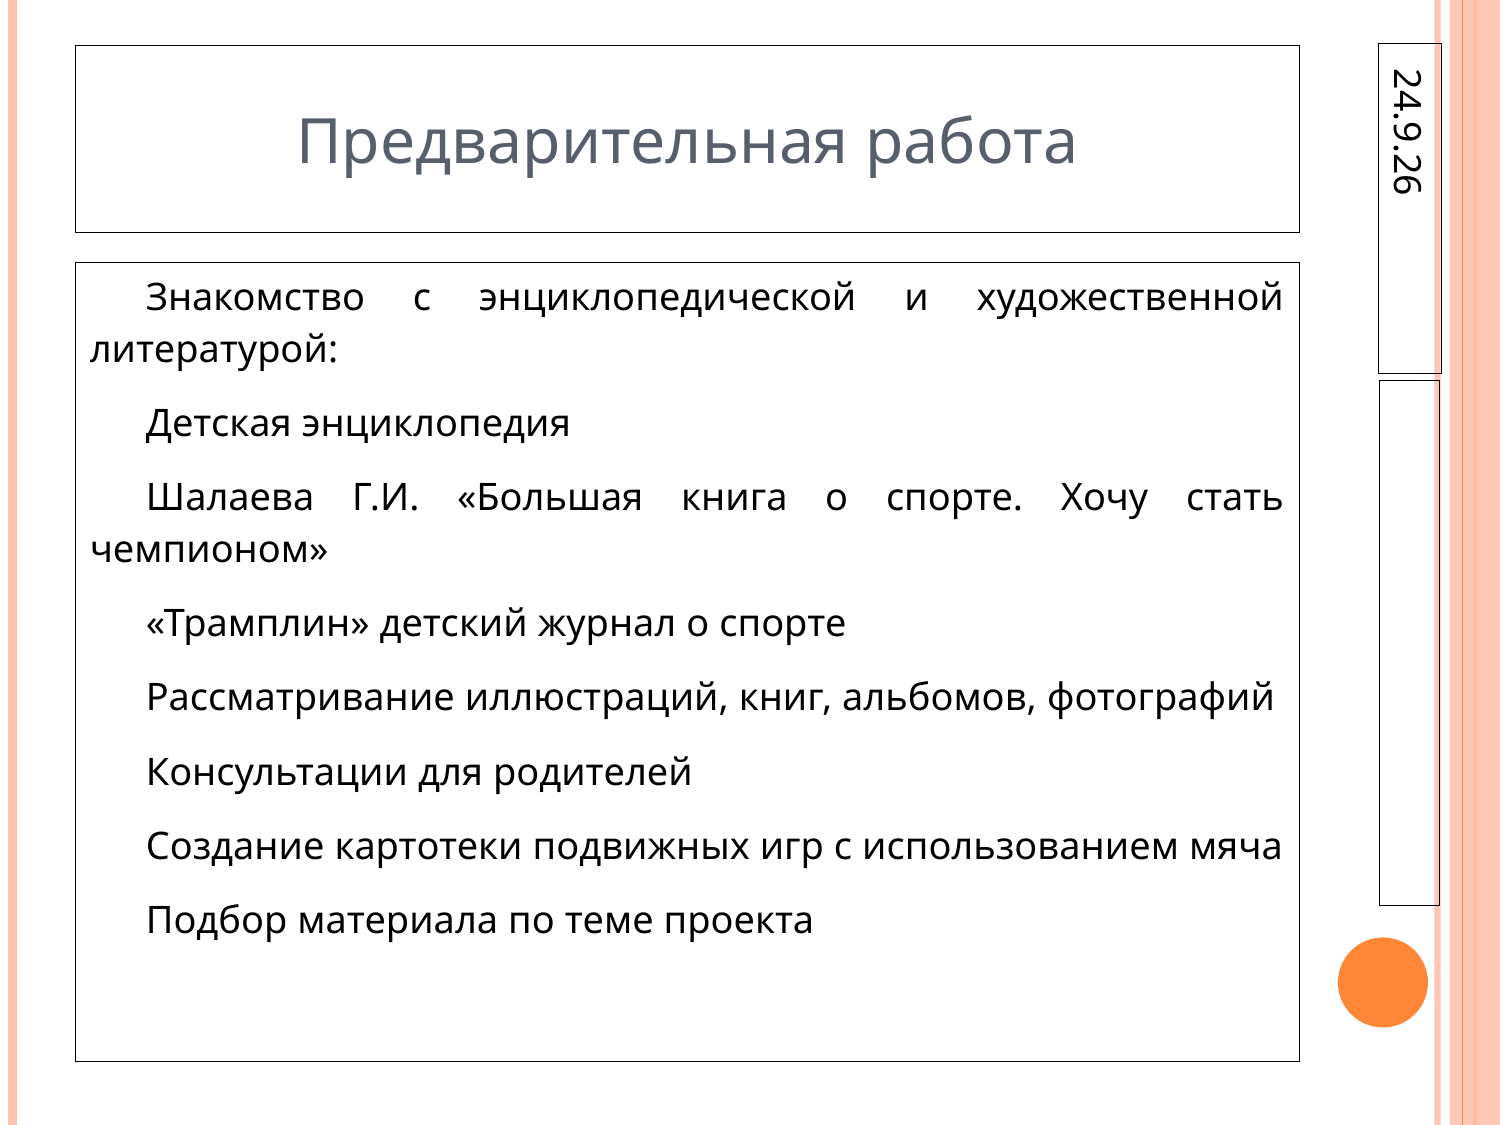

# Предварительная работа
	Знакомство с энциклопедической и художественной литературой:
	Детская энциклопедия
	Шалаева Г.И. «Большая книга о спорте. Хочу стать чемпионом»
	«Трамплин» детский журнал о спорте
	Рассматривание иллюстраций, книг, альбомов, фотографий
	Консультации для родителей
	Создание картотеки подвижных игр с использованием мяча
	Подбор материала по теме проекта